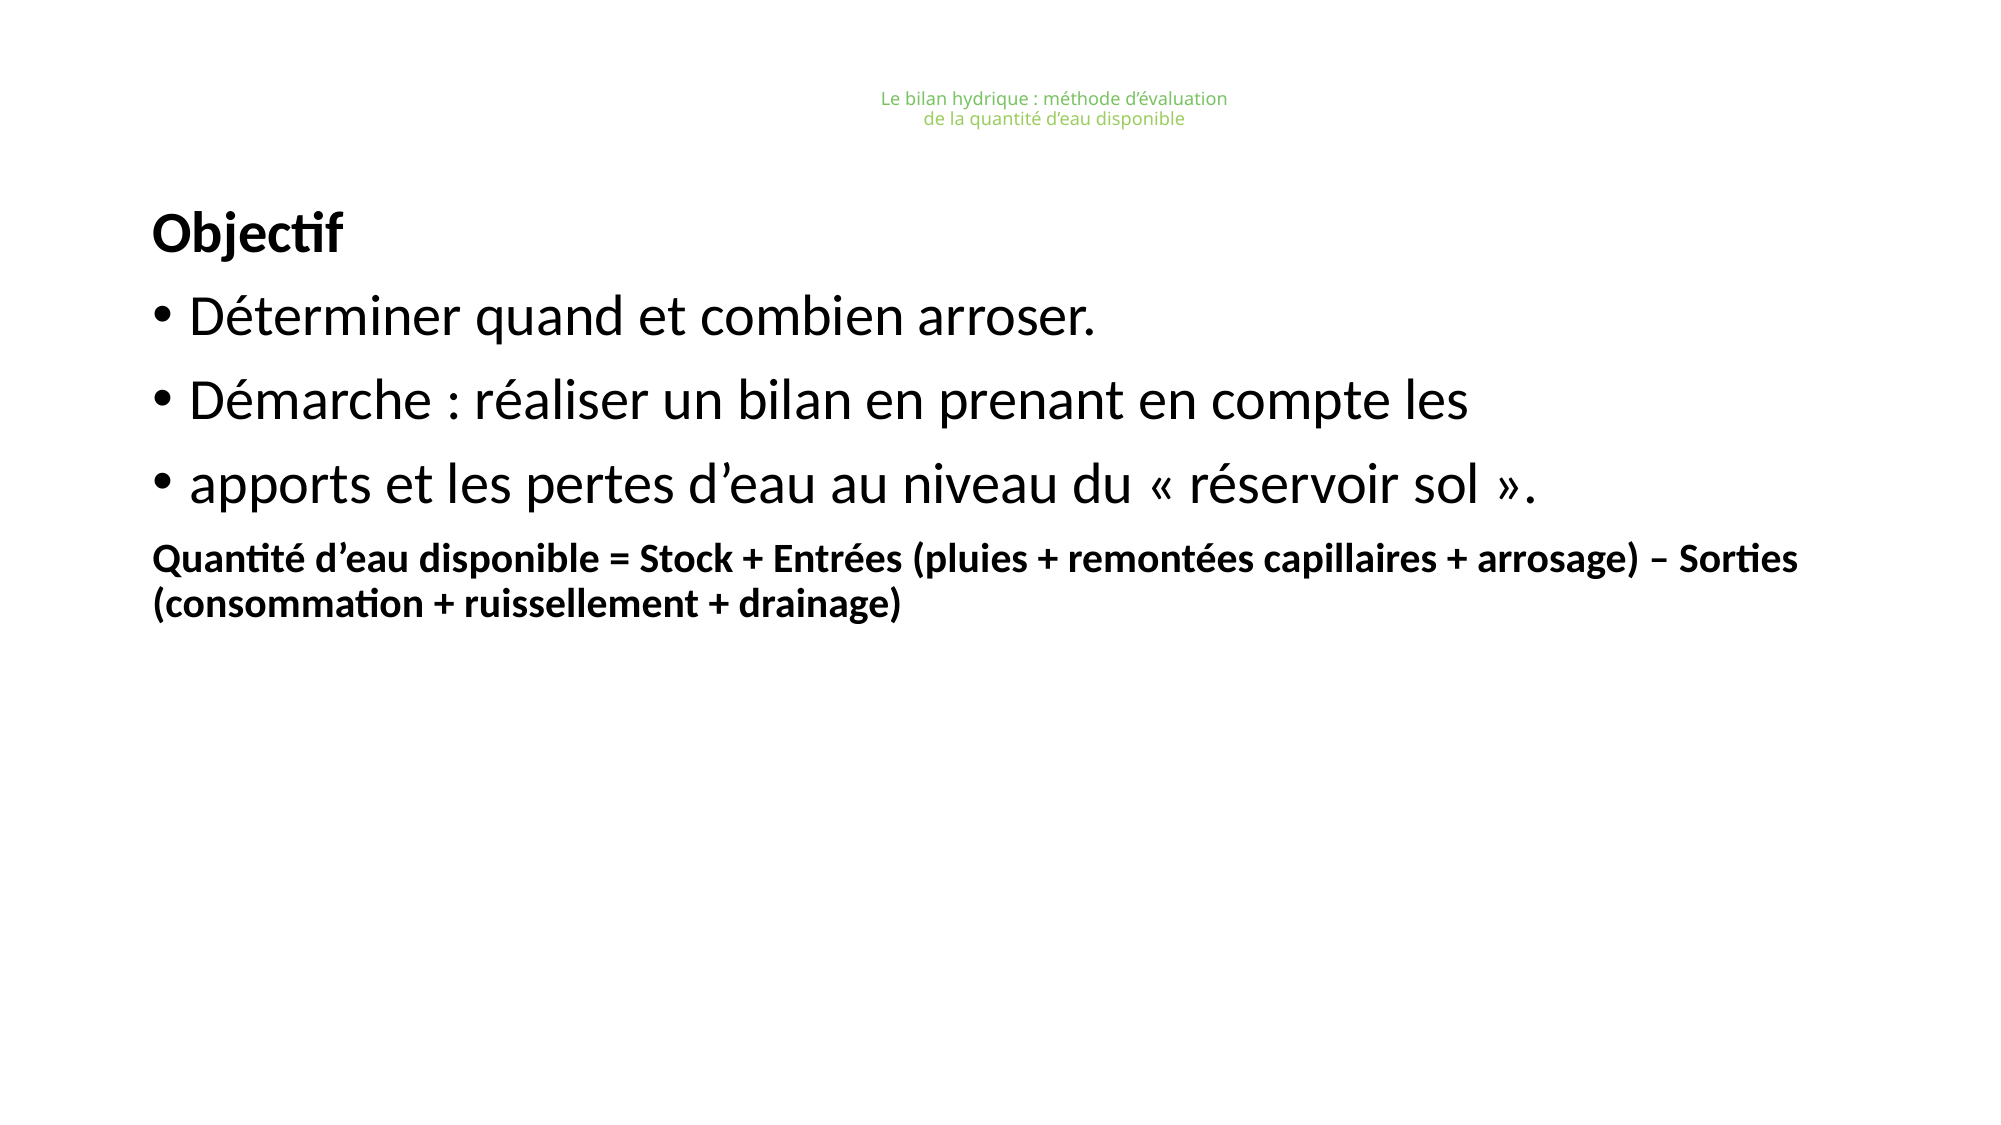

# Le bilan hydrique : méthode d’évaluation de la quantité d’eau disponible
Objectif
Déterminer quand et combien arroser.
Démarche : réaliser un bilan en prenant en compte les
apports et les pertes d’eau au niveau du « réservoir sol ».
Quantité d’eau disponible = Stock + Entrées (pluies + remontées capillaires + arrosage) – Sorties (consommation + ruissellement + drainage)